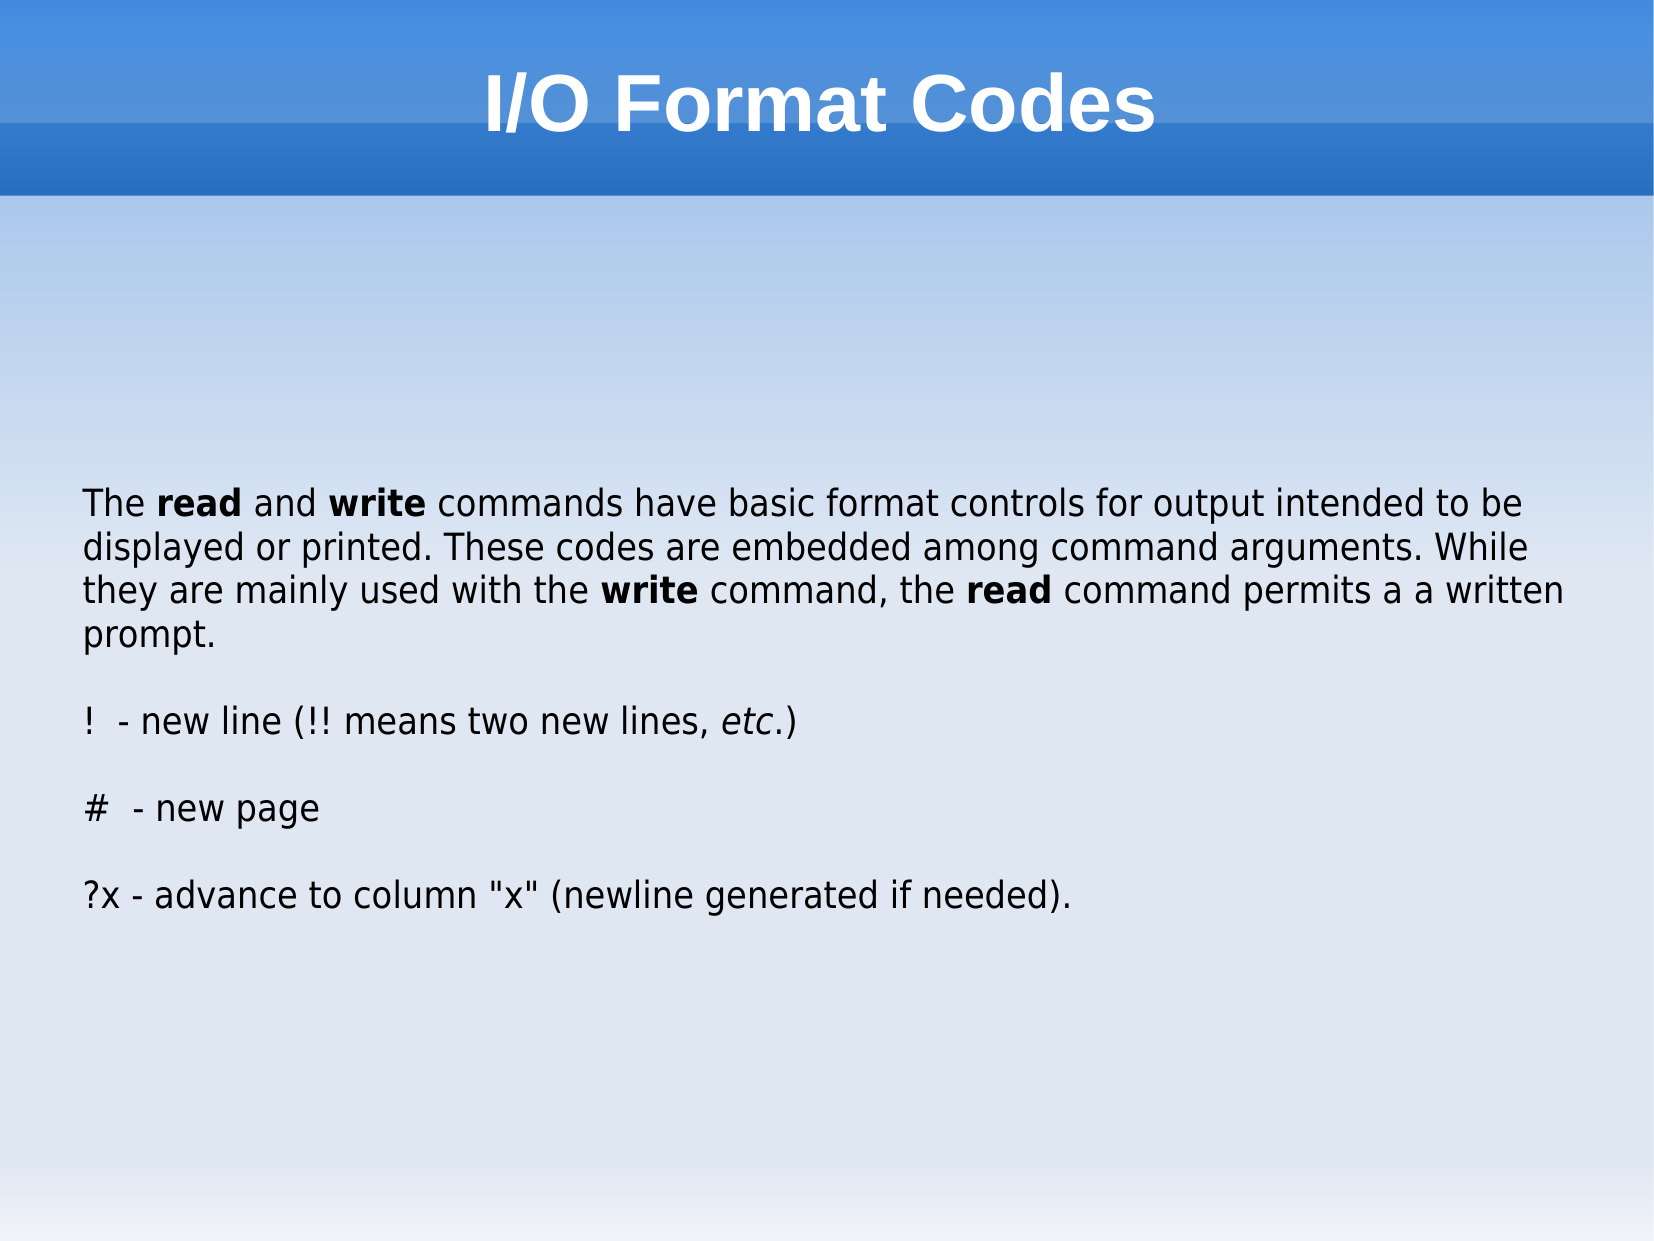

# I/O Format Codes
The read and write commands have basic format controls for output intended to be displayed or printed. These codes are embedded among command arguments. While they are mainly used with the write command, the read command permits a a written prompt.
! - new line (!! means two new lines, etc.)
# - new page
?x - advance to column "x" (newline generated if needed).